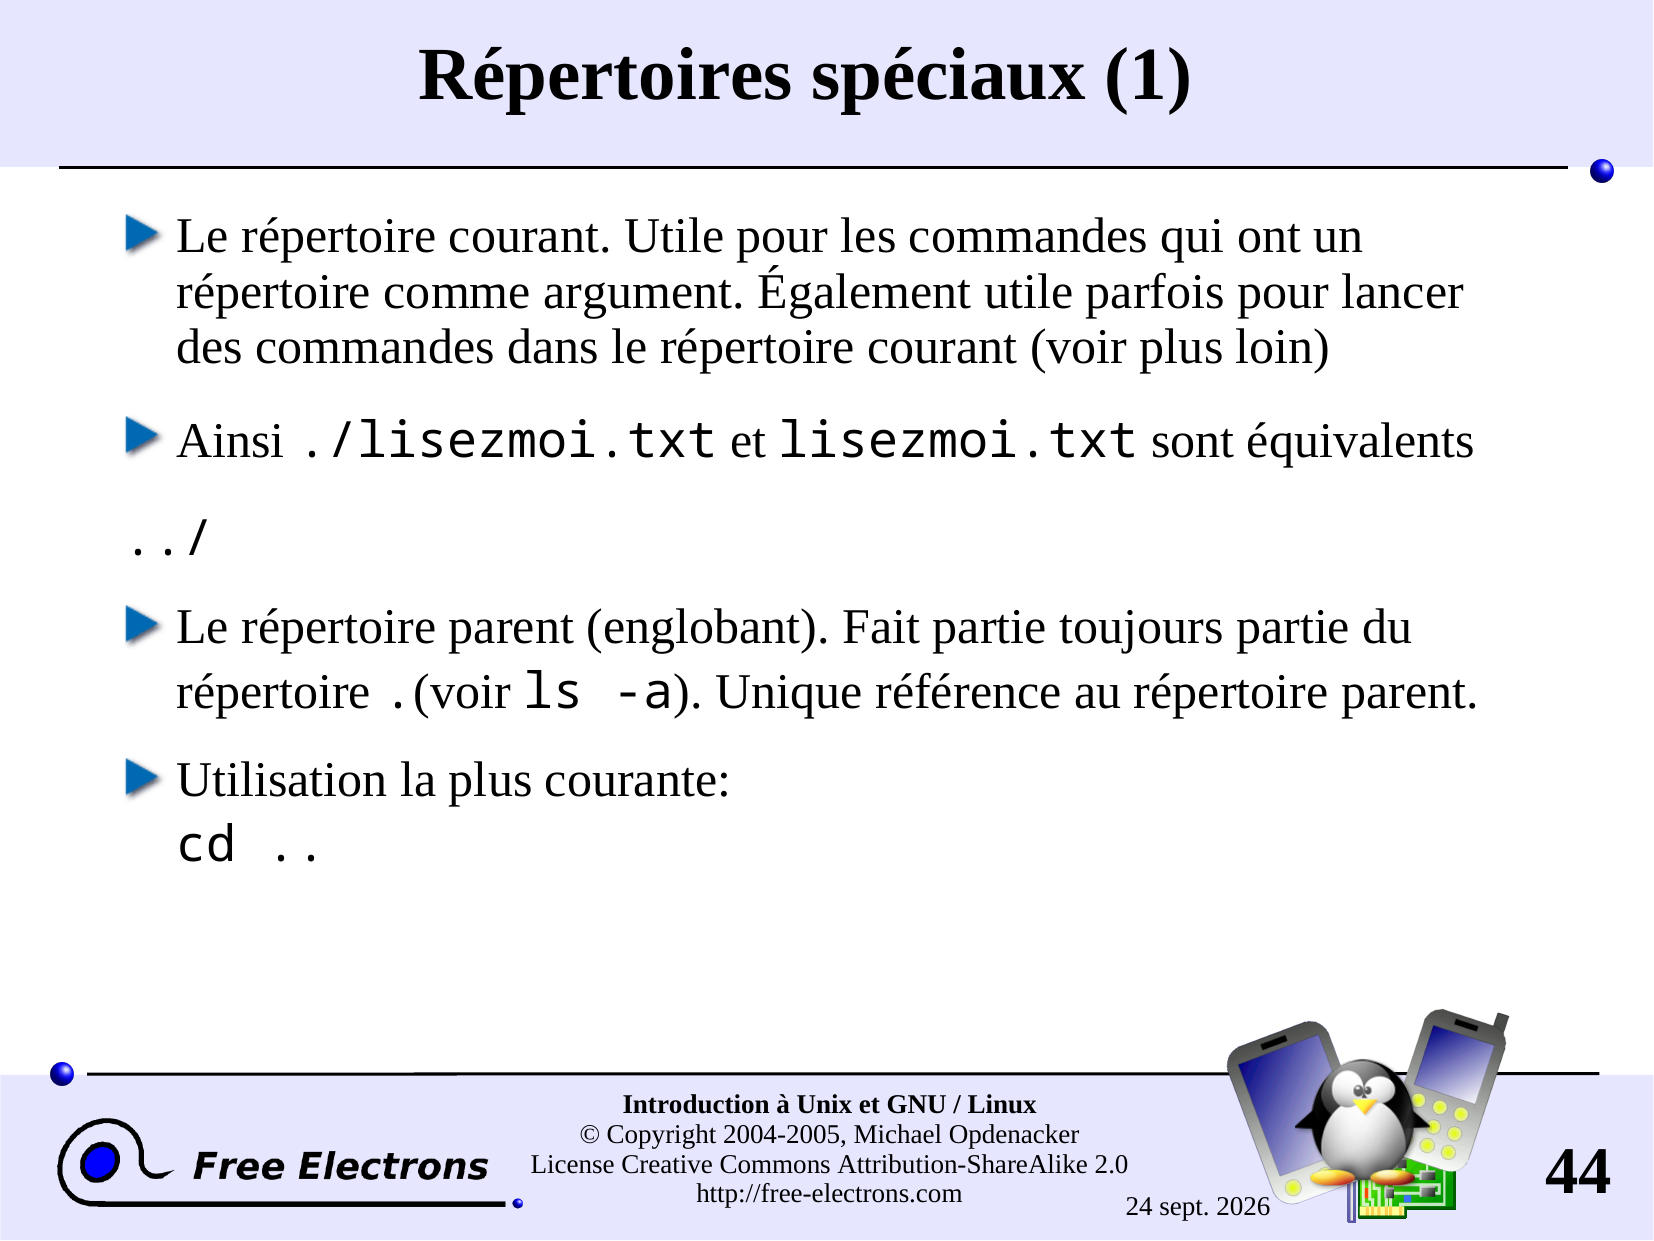

# Répertoires spéciaux (1)
Le répertoire courant. Utile pour les commandes qui ont un répertoire comme argument. Également utile parfois pour lancer des commandes dans le répertoire courant (voir plus loin)
Ainsi ./lisezmoi.txt et lisezmoi.txt sont équivalents
../
Le répertoire parent (englobant). Fait partie toujours partie du répertoire .(voir ls -a). Unique référence au répertoire parent.
Utilisation la plus courante:
cd ..